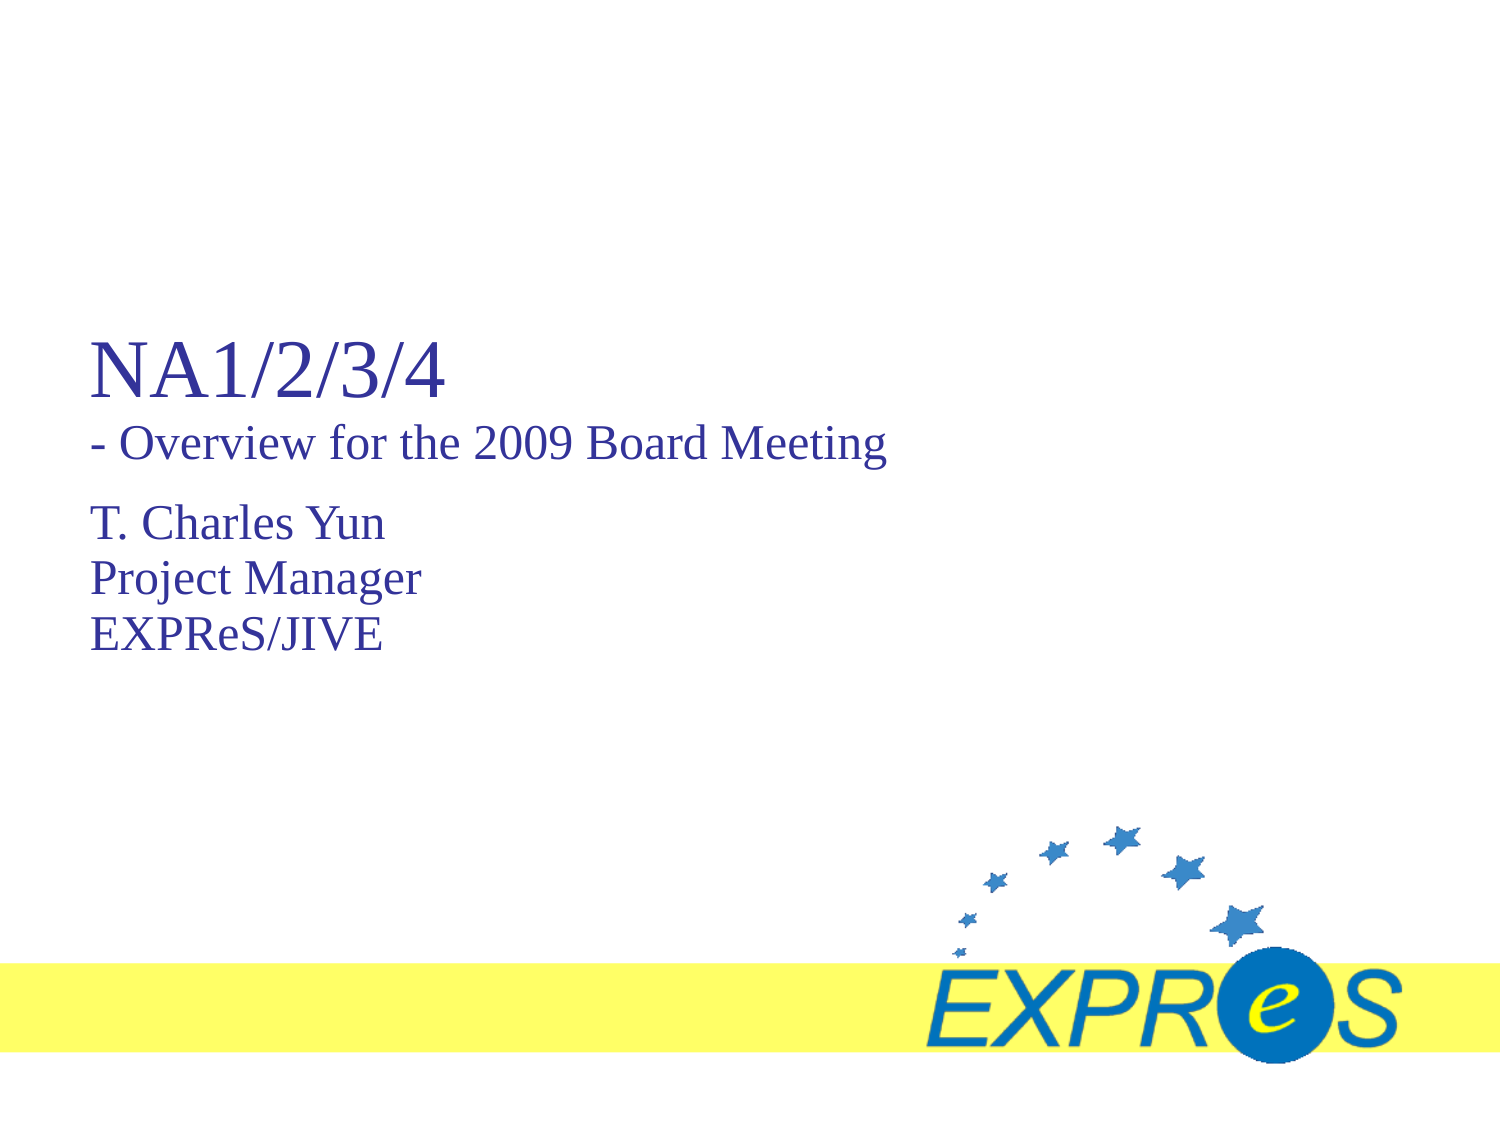

# NA1/2/3/4 - Overview for the 2009 Board Meeting
T. Charles Yun
Project Manager
EXPReS/JIVE